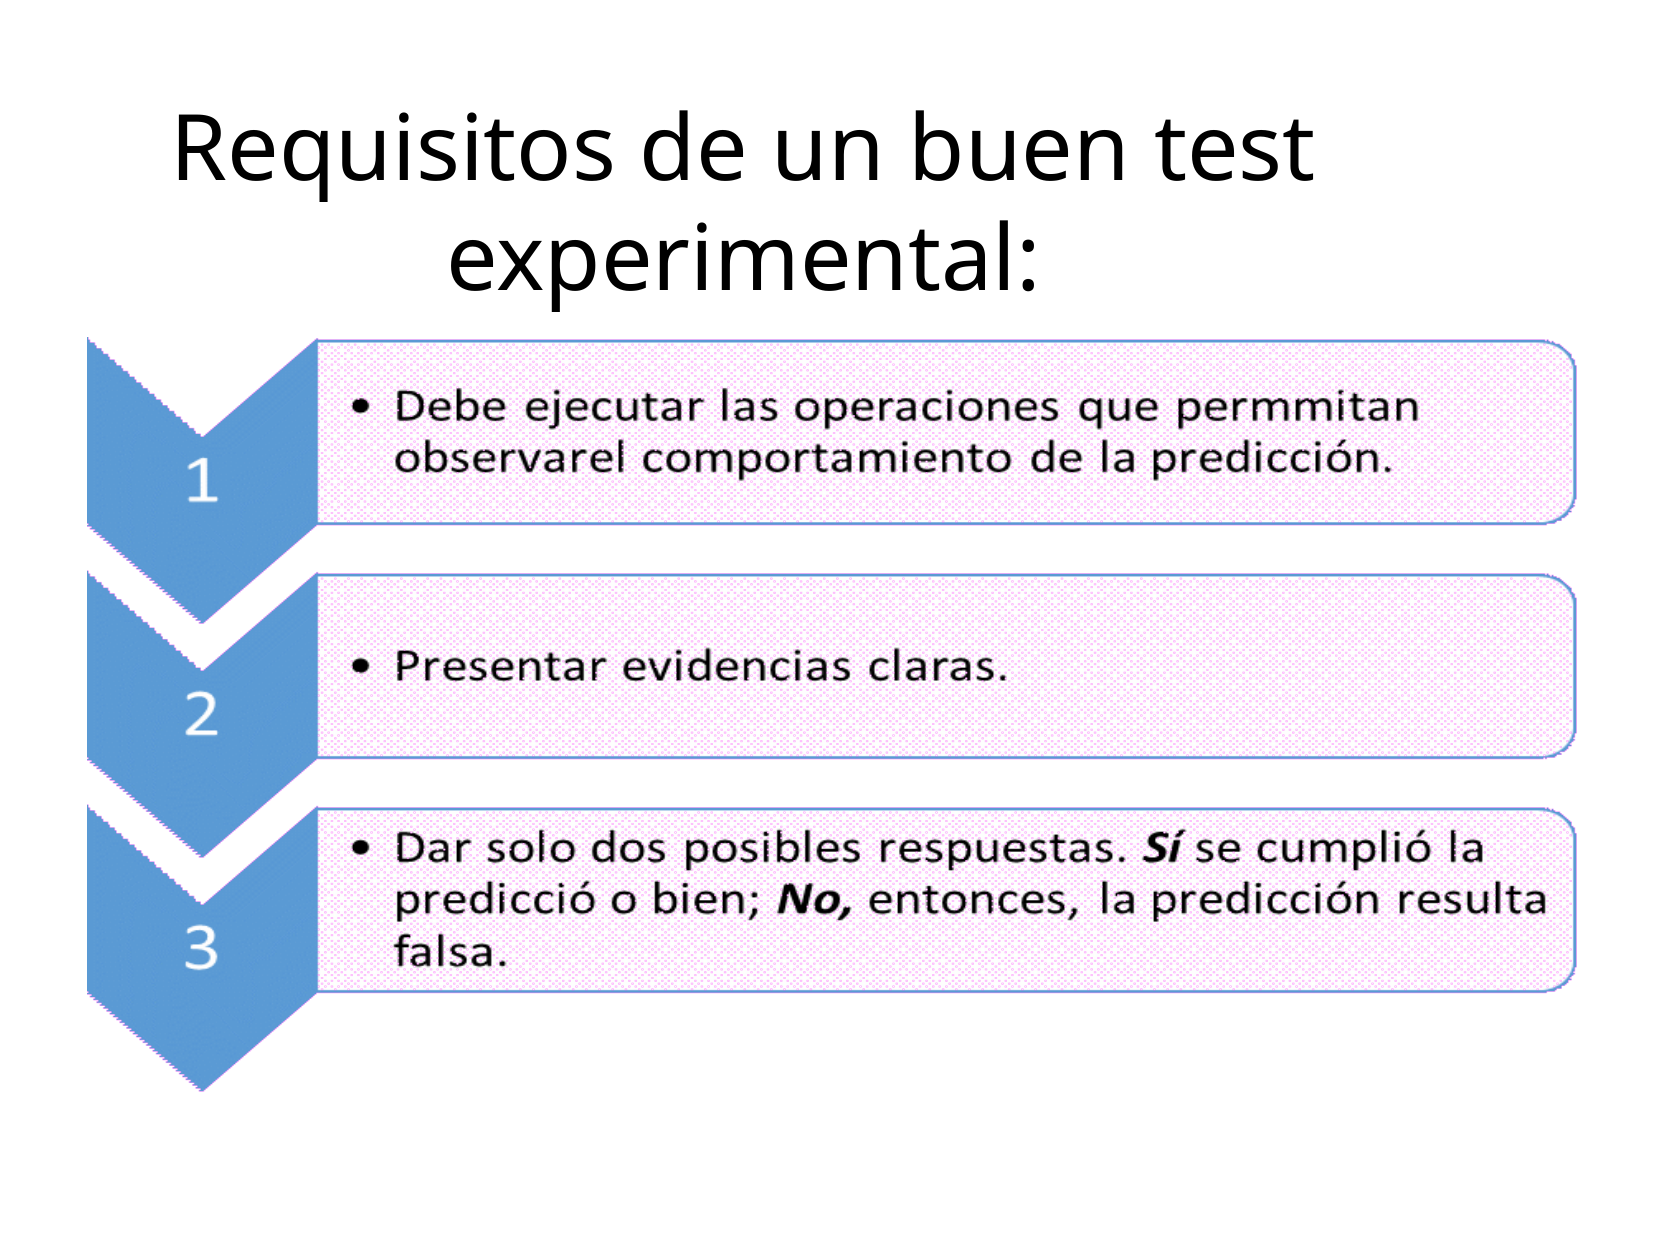

# Requisitos de un buen test experimental: